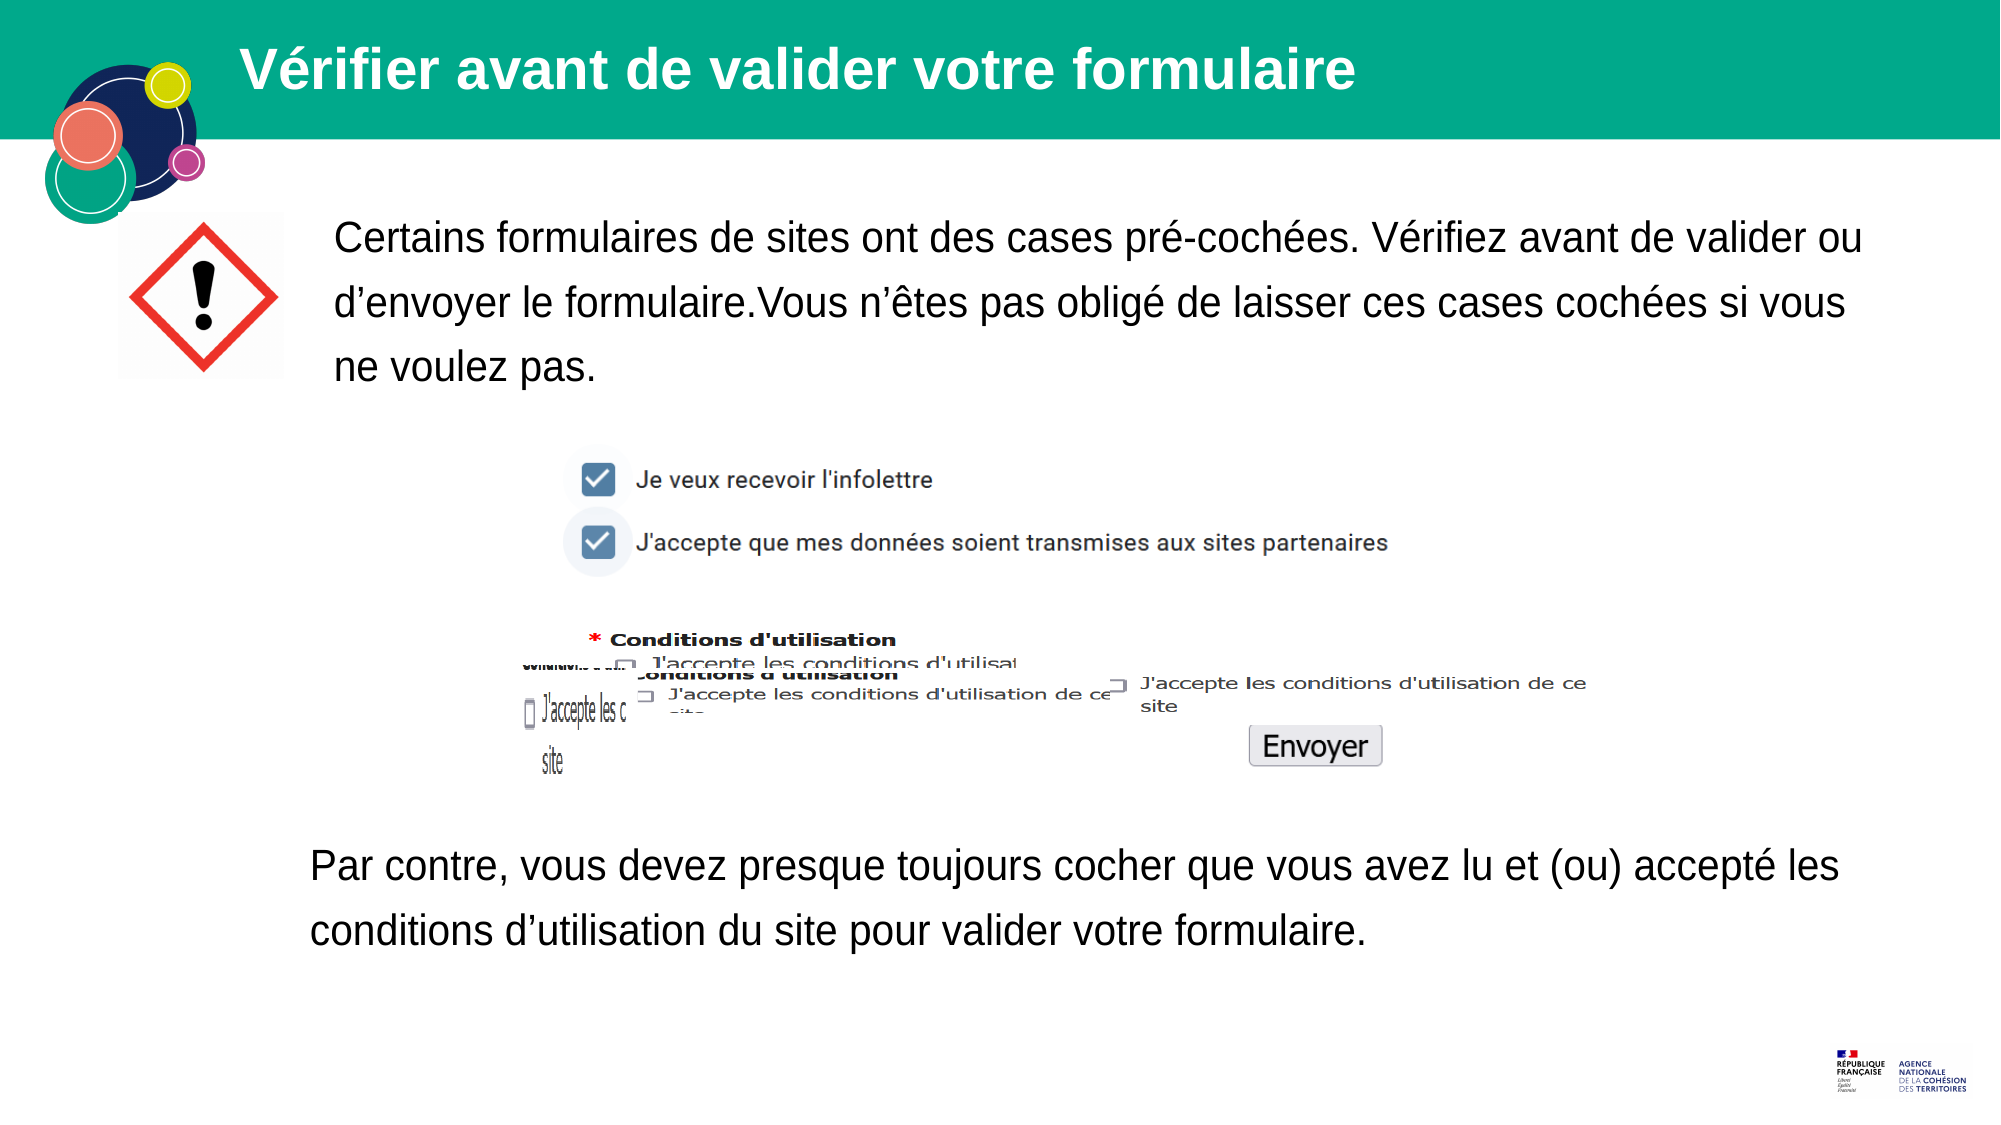

Vérifier avant de valider votre formulaire
Certains formulaires de sites ont des cases pré-cochées. Vérifiez avant de valider ou d’envoyer le formulaire.Vous n’êtes pas obligé de laisser ces cases cochées si vous ne voulez pas.
1
Par contre, vous devez presque toujours cocher que vous avez lu et (ou) accepté les conditions d’utilisation du site pour valider votre formulaire.
Possibilité de partager